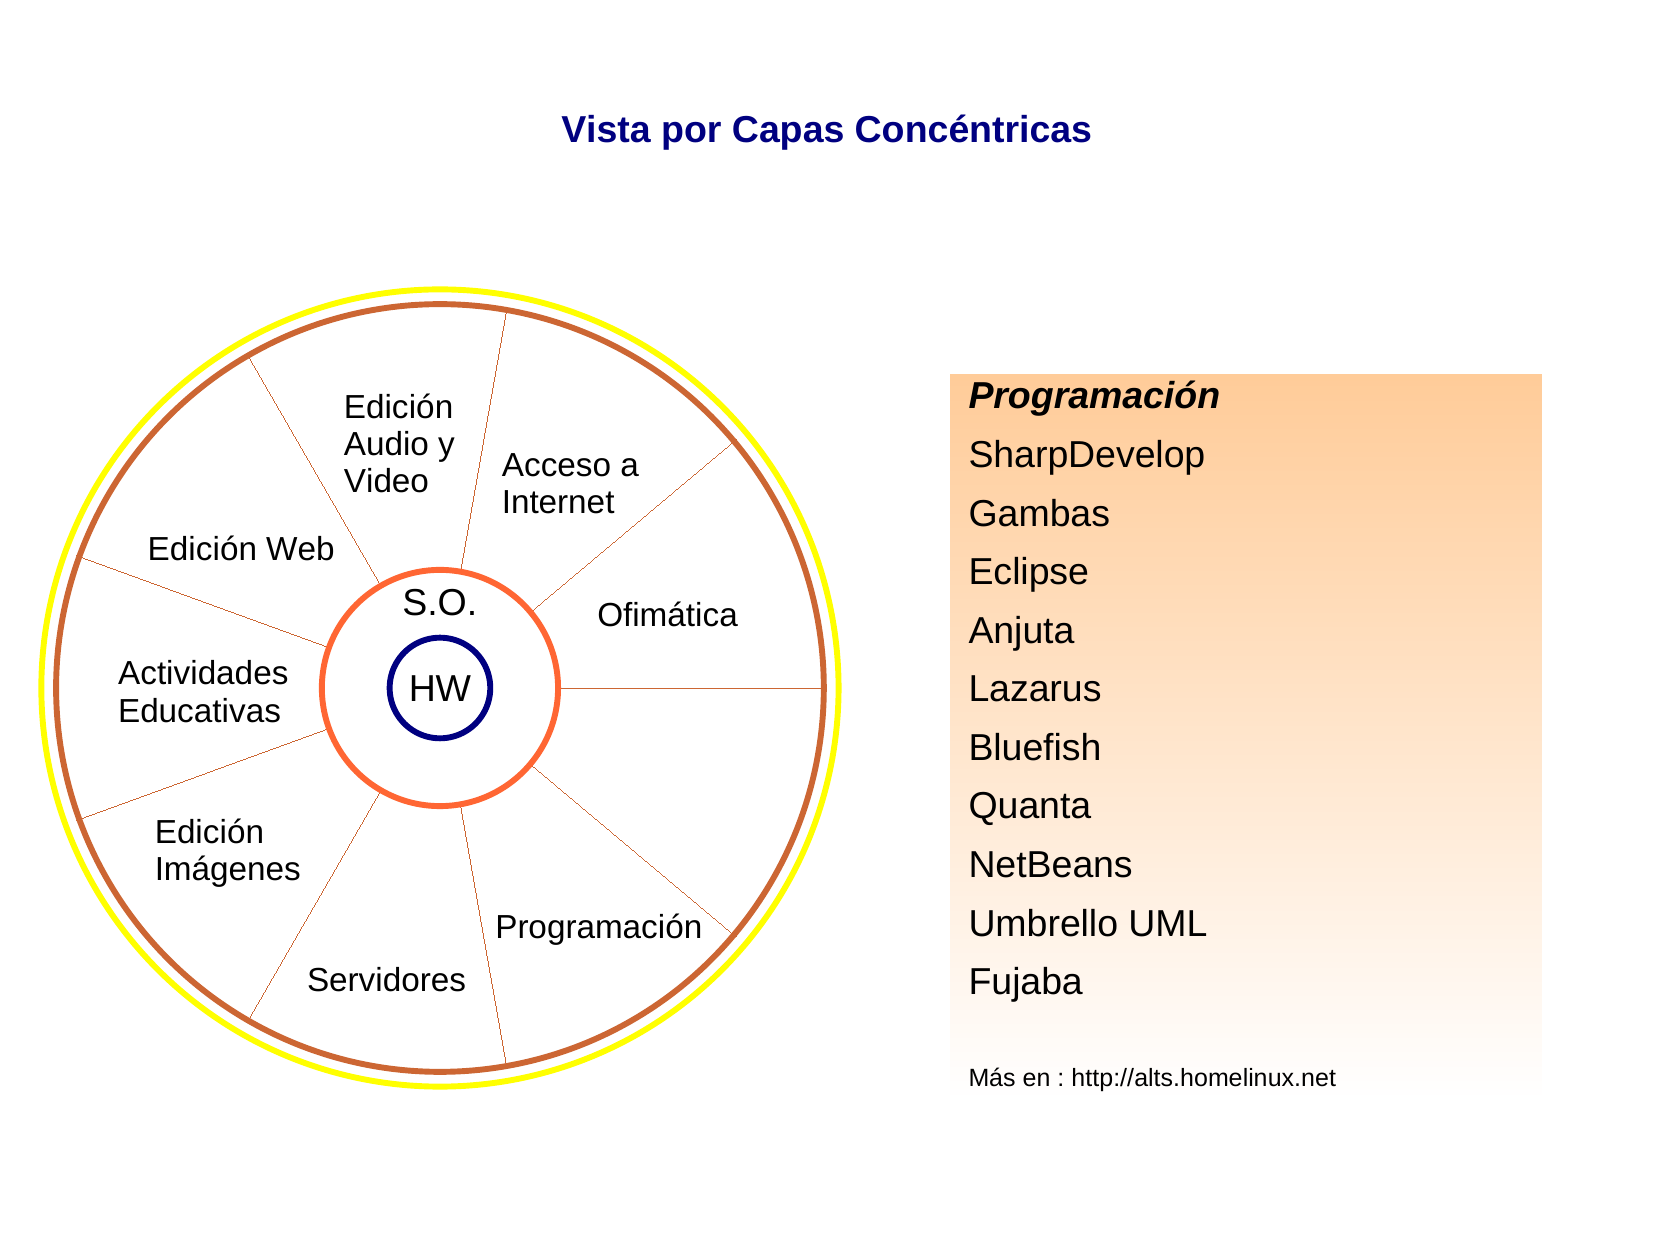

Vista por Capas Concéntricas
# Programación
SharpDevelop
Gambas
Eclipse
Anjuta
Lazarus
Bluefish
Quanta
NetBeans
Umbrello UML
Fujaba
Más en : http://alts.homelinux.net
Edición
Audio y
Video
Acceso a
Internet
Edición Web
S.O.
Ofimática
HW
Actividades
Educativas
Edición
Imágenes
Programación
Servidores